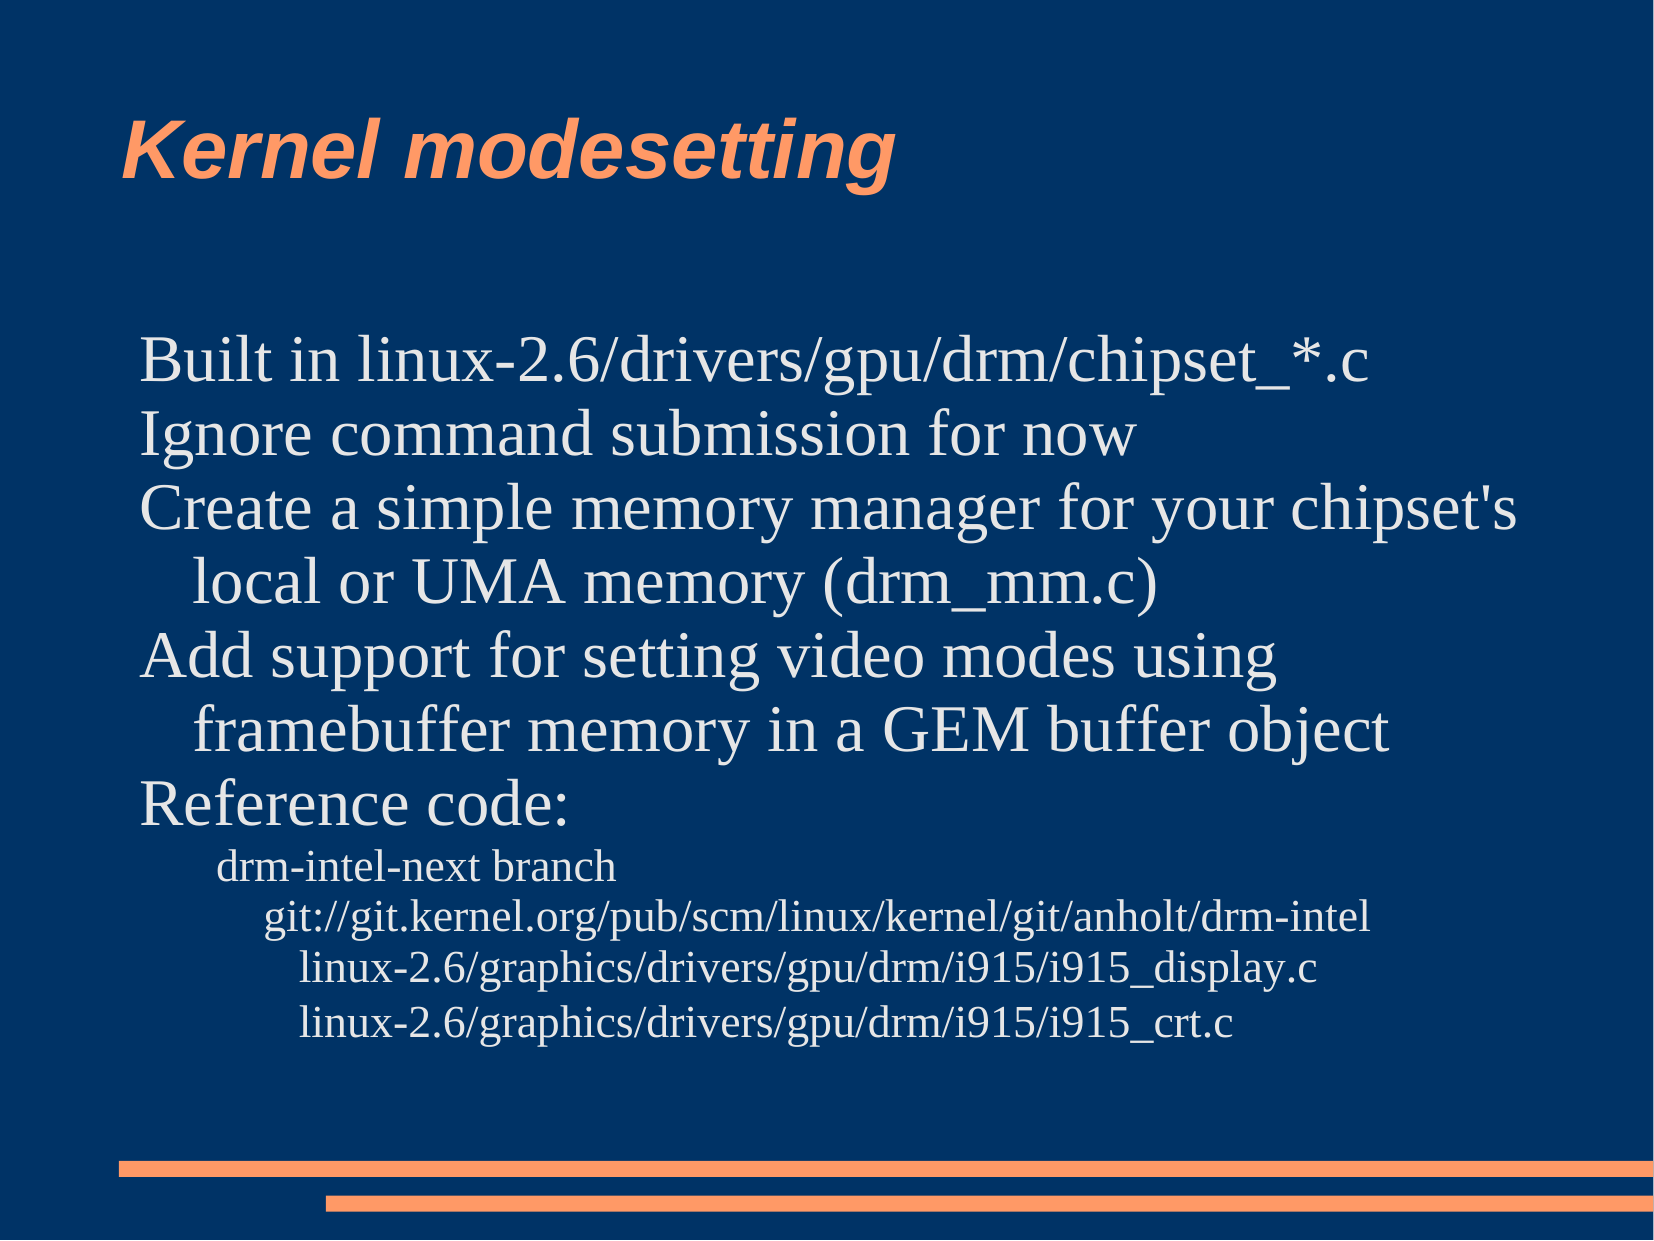

# Kernel modesetting
Built in linux-2.6/drivers/gpu/drm/chipset_*.c
Ignore command submission for now
Create a simple memory manager for your chipset's local or UMA memory (drm_mm.c)
Add support for setting video modes using framebuffer memory in a GEM buffer object
Reference code:
drm-intel-next branch git://git.kernel.org/pub/scm/linux/kernel/git/anholt/drm-intel
linux-2.6/graphics/drivers/gpu/drm/i915/i915_display.c
linux-2.6/graphics/drivers/gpu/drm/i915/i915_crt.c